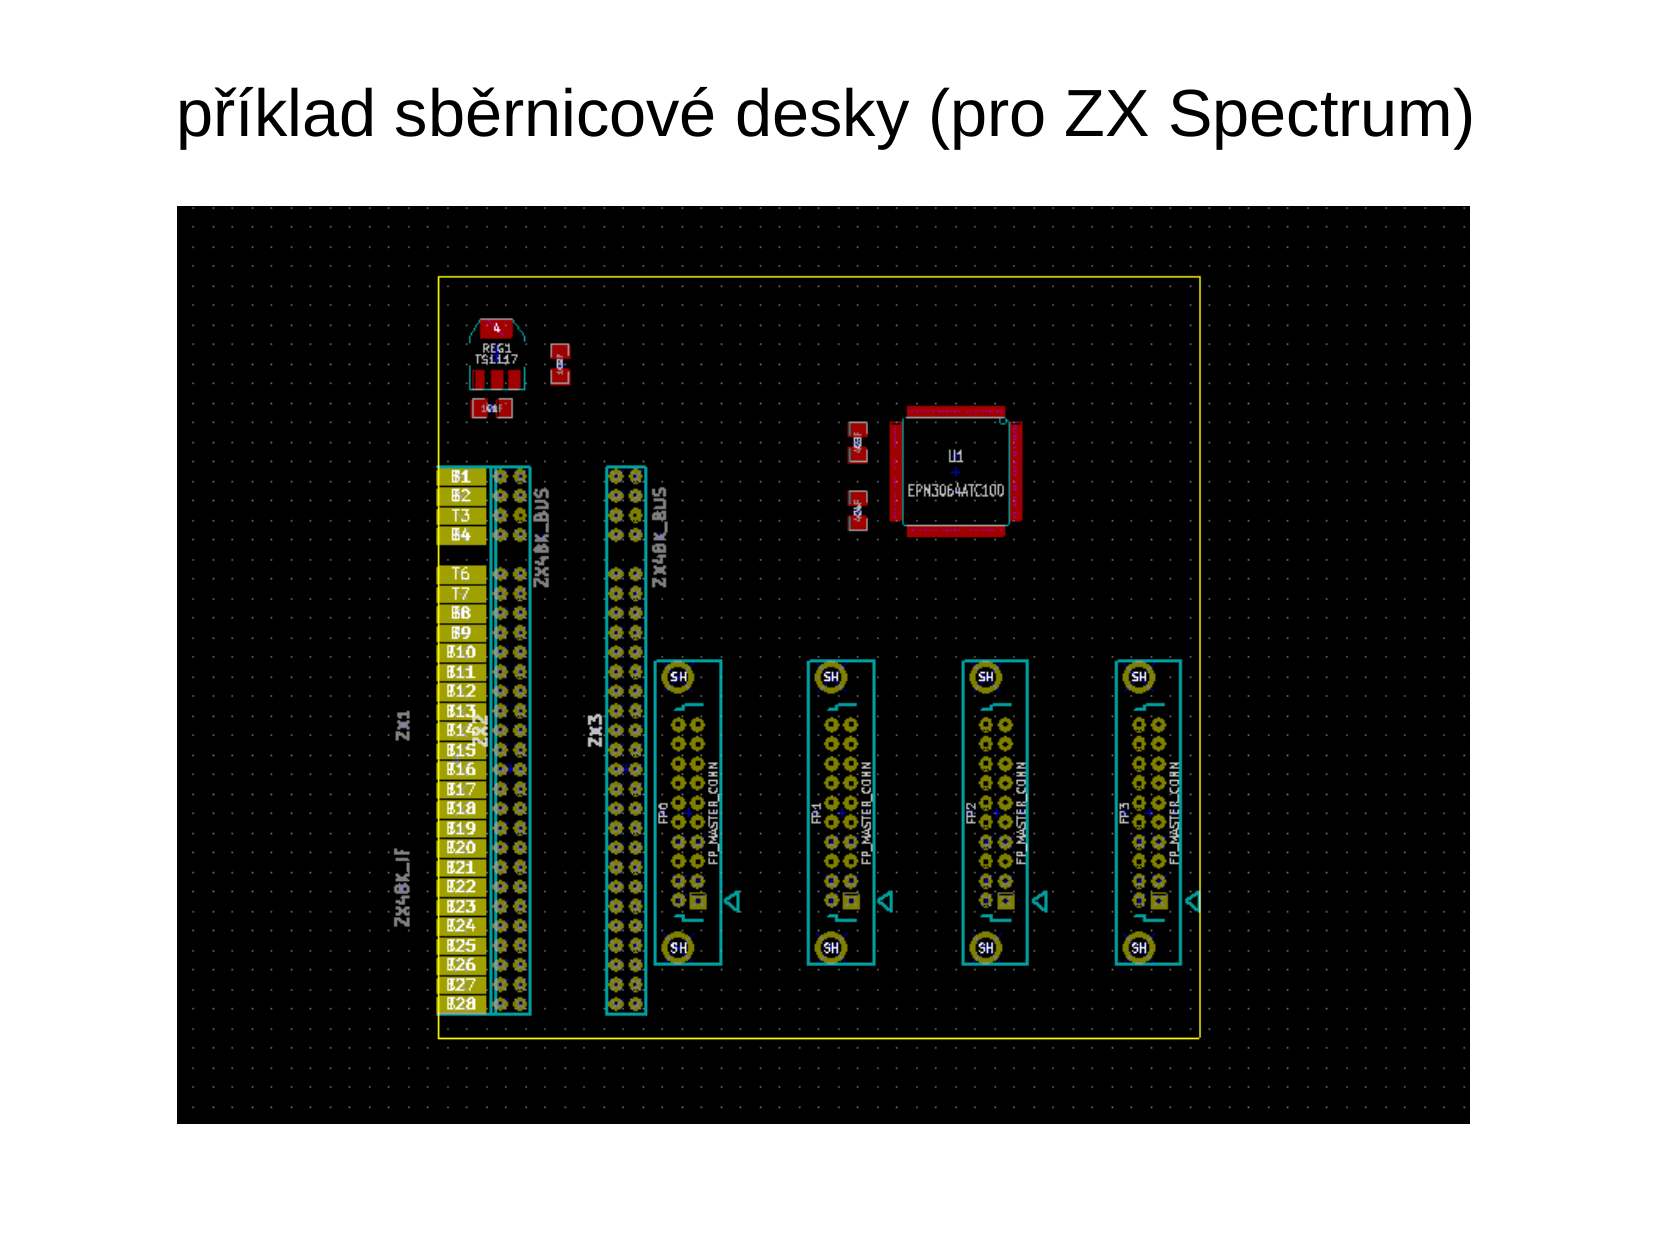

# příklad sběrnicové desky (pro ZX Spectrum)